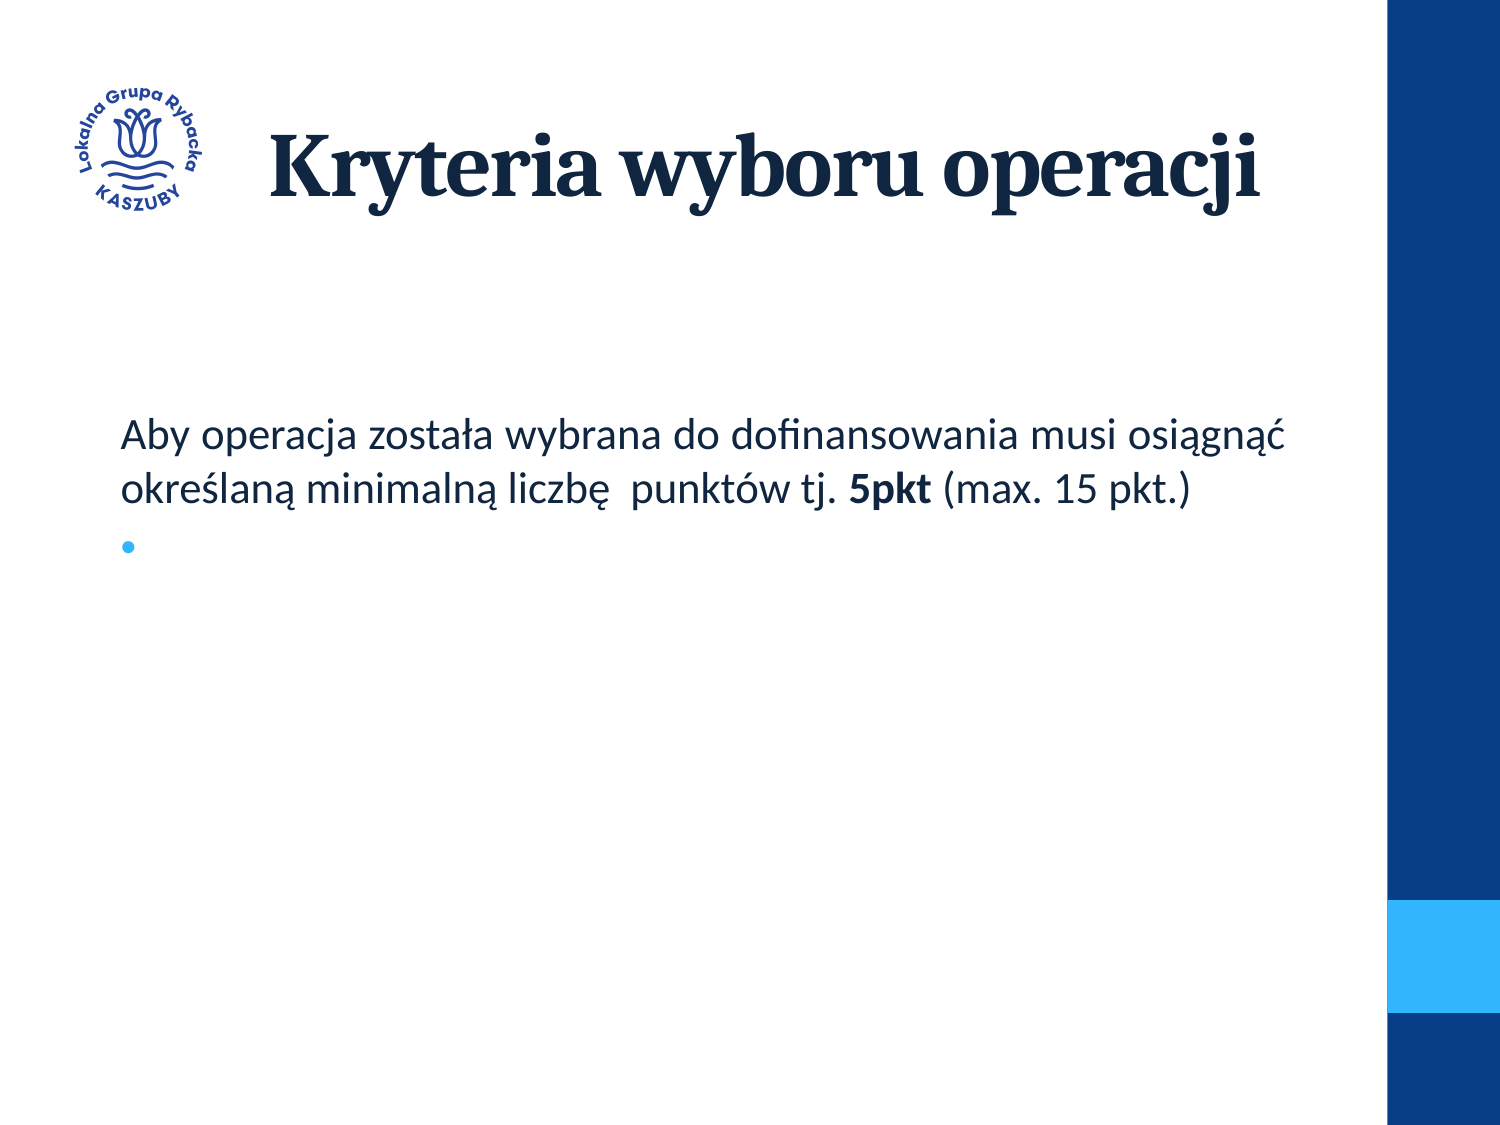

# Kryteria wyboru operacji
Aby operacja została wybrana do dofinansowania musi osiągnąć określaną minimalną liczbę punktów tj. 5pkt (max. 15 pkt.)